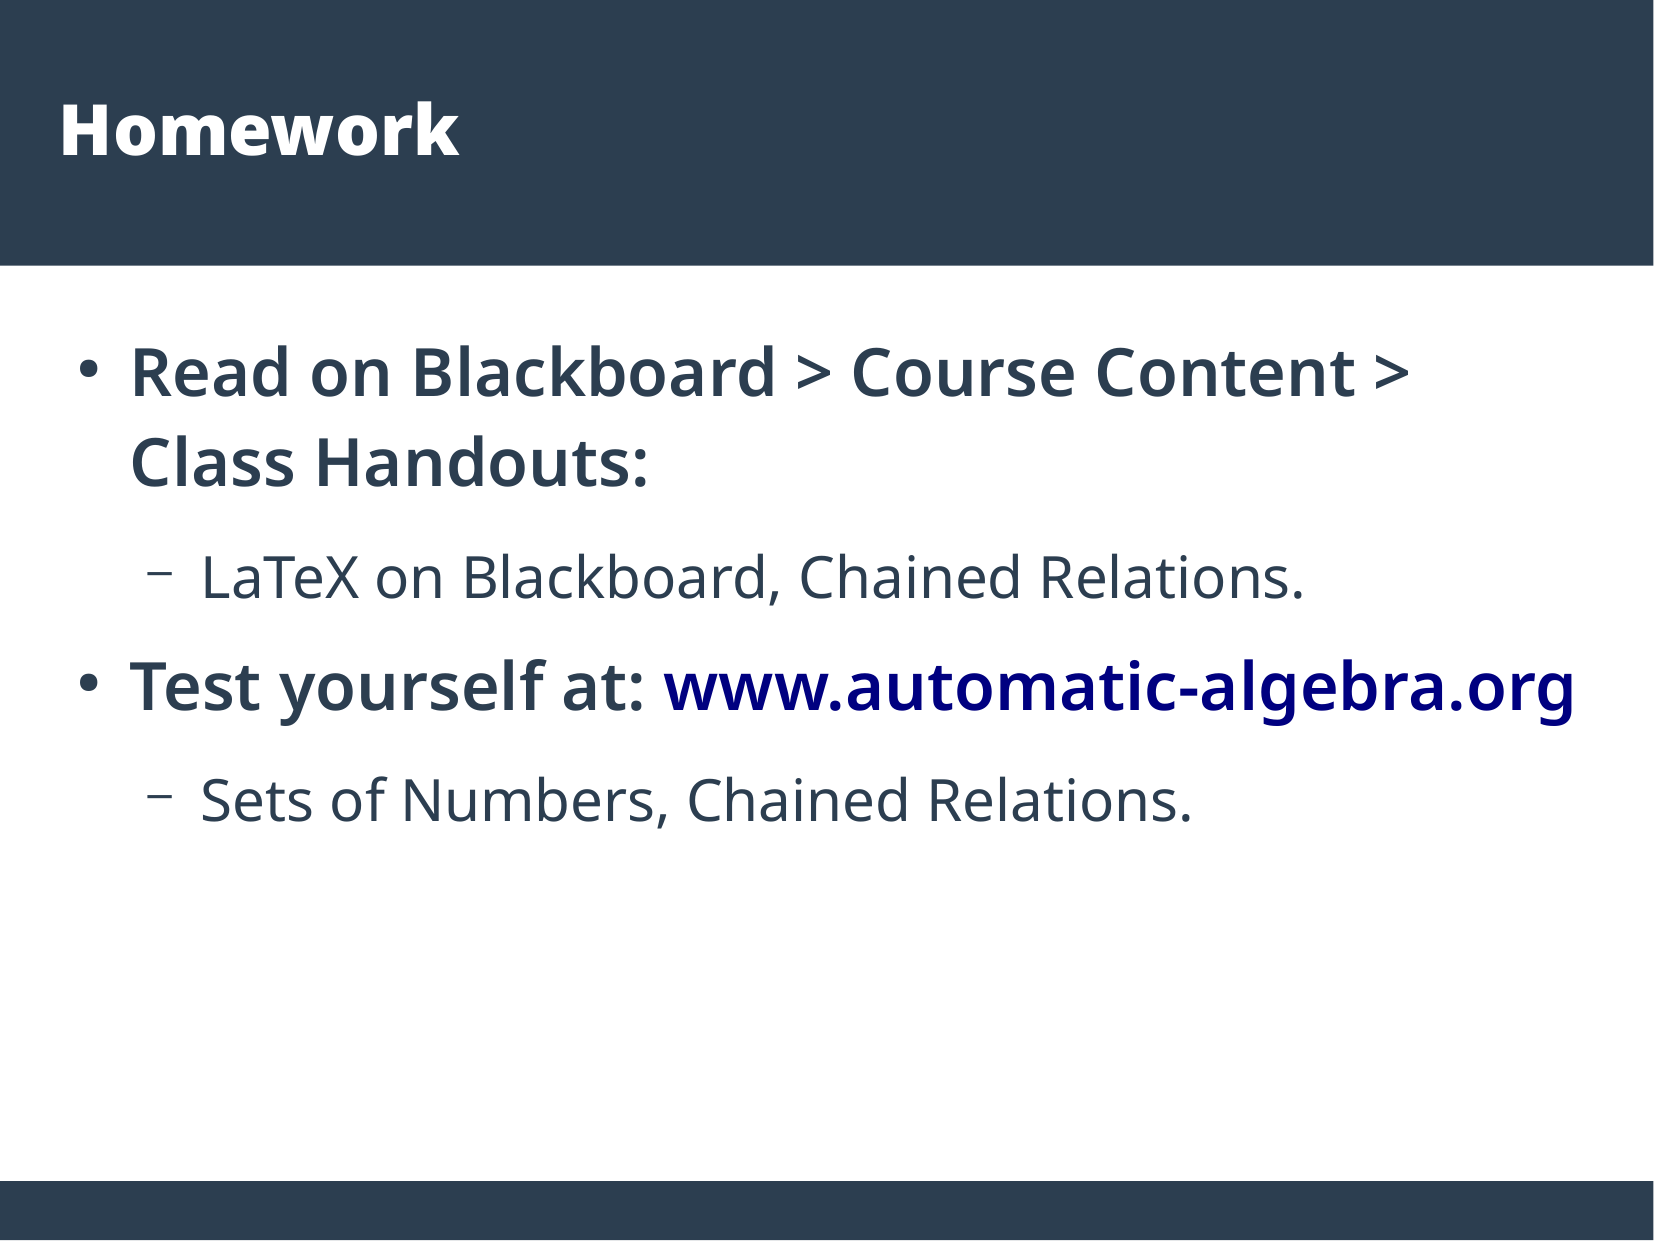

# Homework
Read on Blackboard > Course Content > Class Handouts:
LaTeX on Blackboard, Chained Relations.
Test yourself at: www.automatic-algebra.org
Sets of Numbers, Chained Relations.